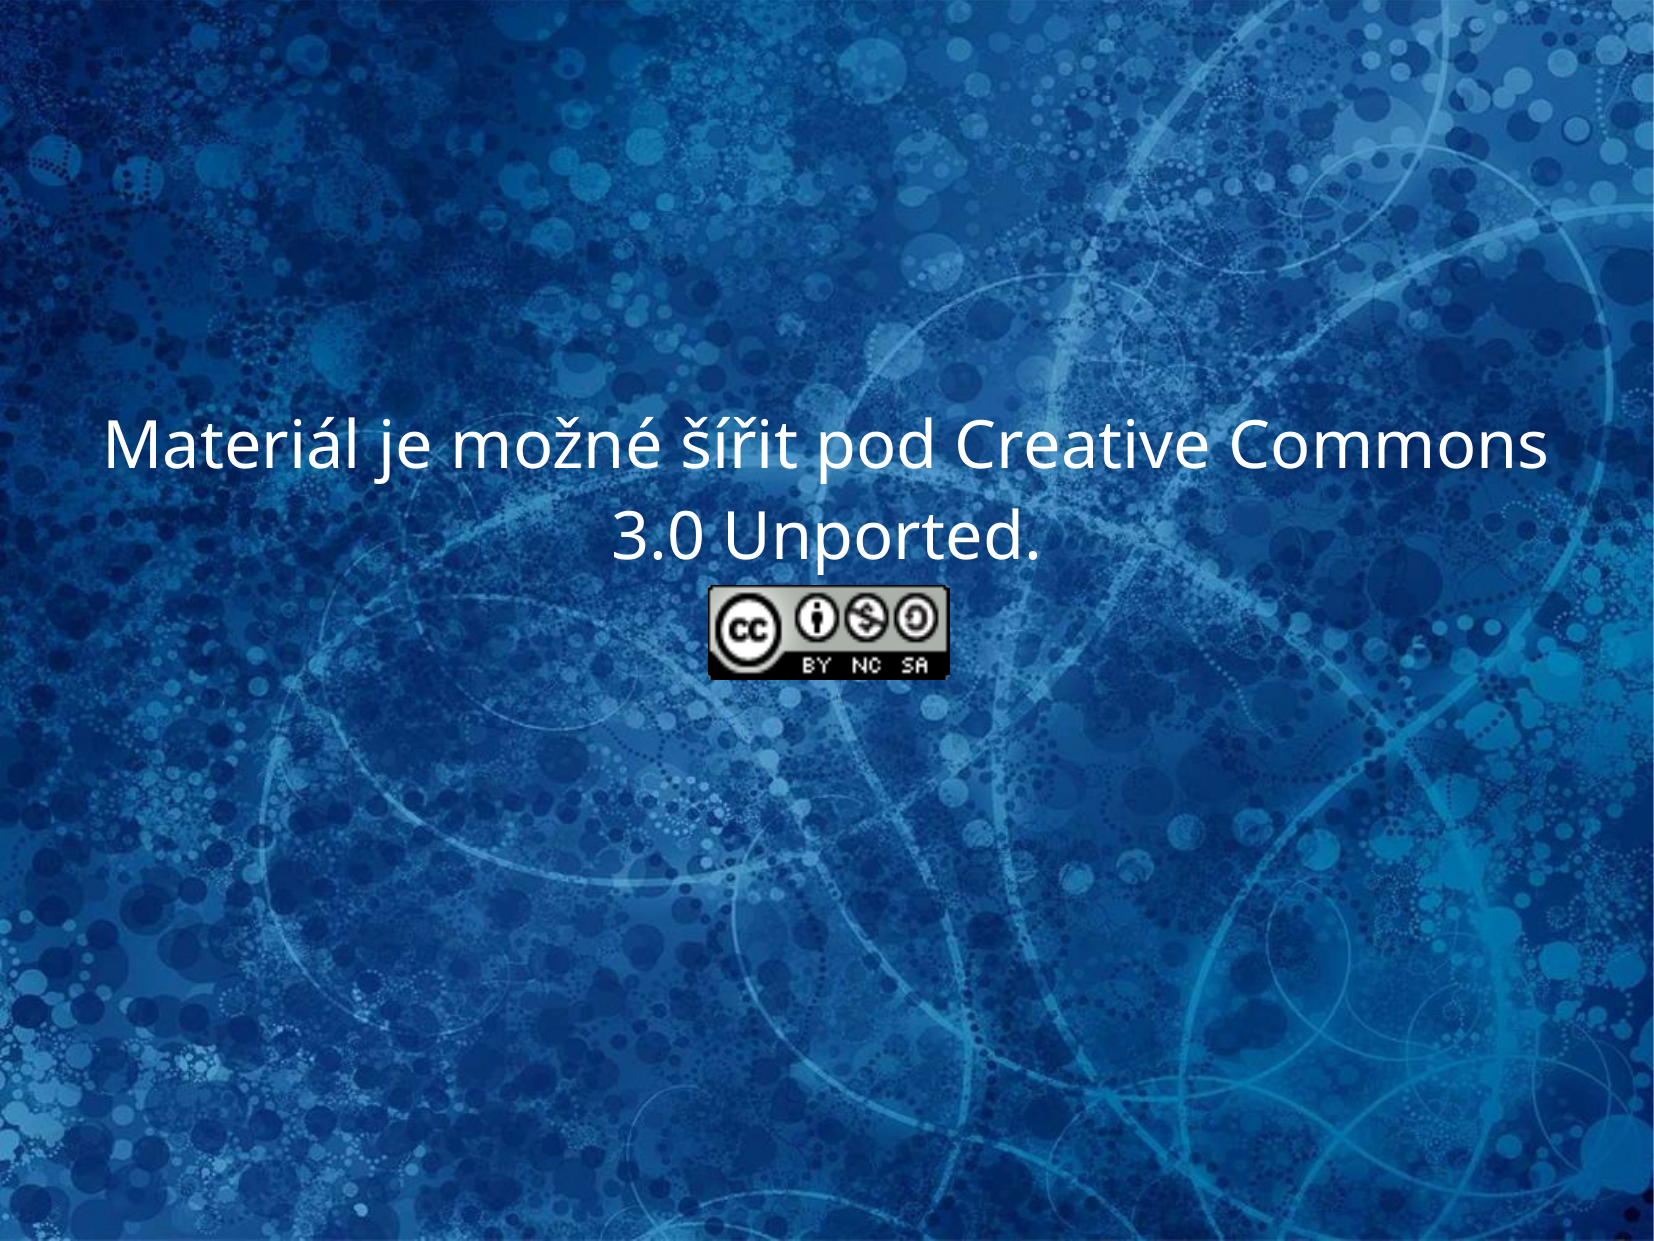

# Materiál je možné šířit pod Creative Commons 3.0 Unported.